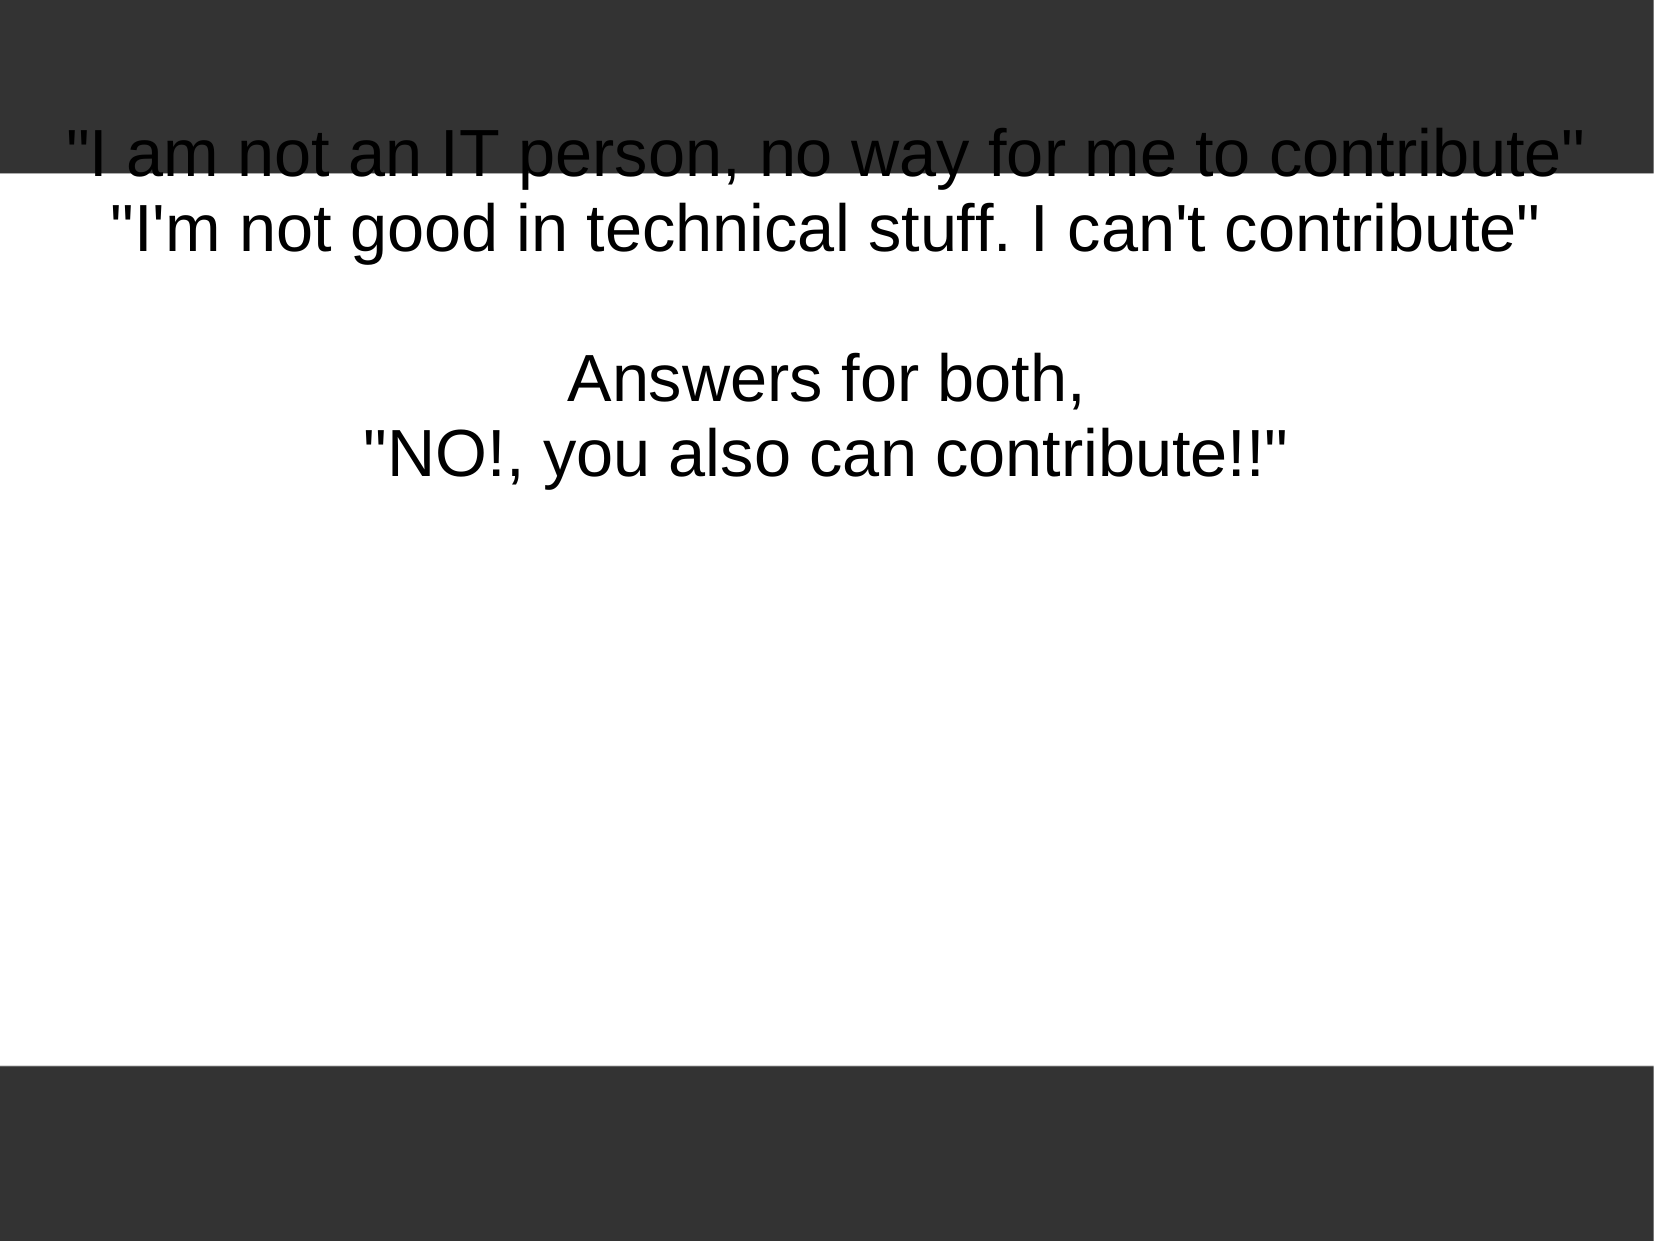

# "I am not an IT person, no way for me to contribute"
"I'm not good in technical stuff. I can't contribute"
Answers for both,
"NO!, you also can contribute!!"